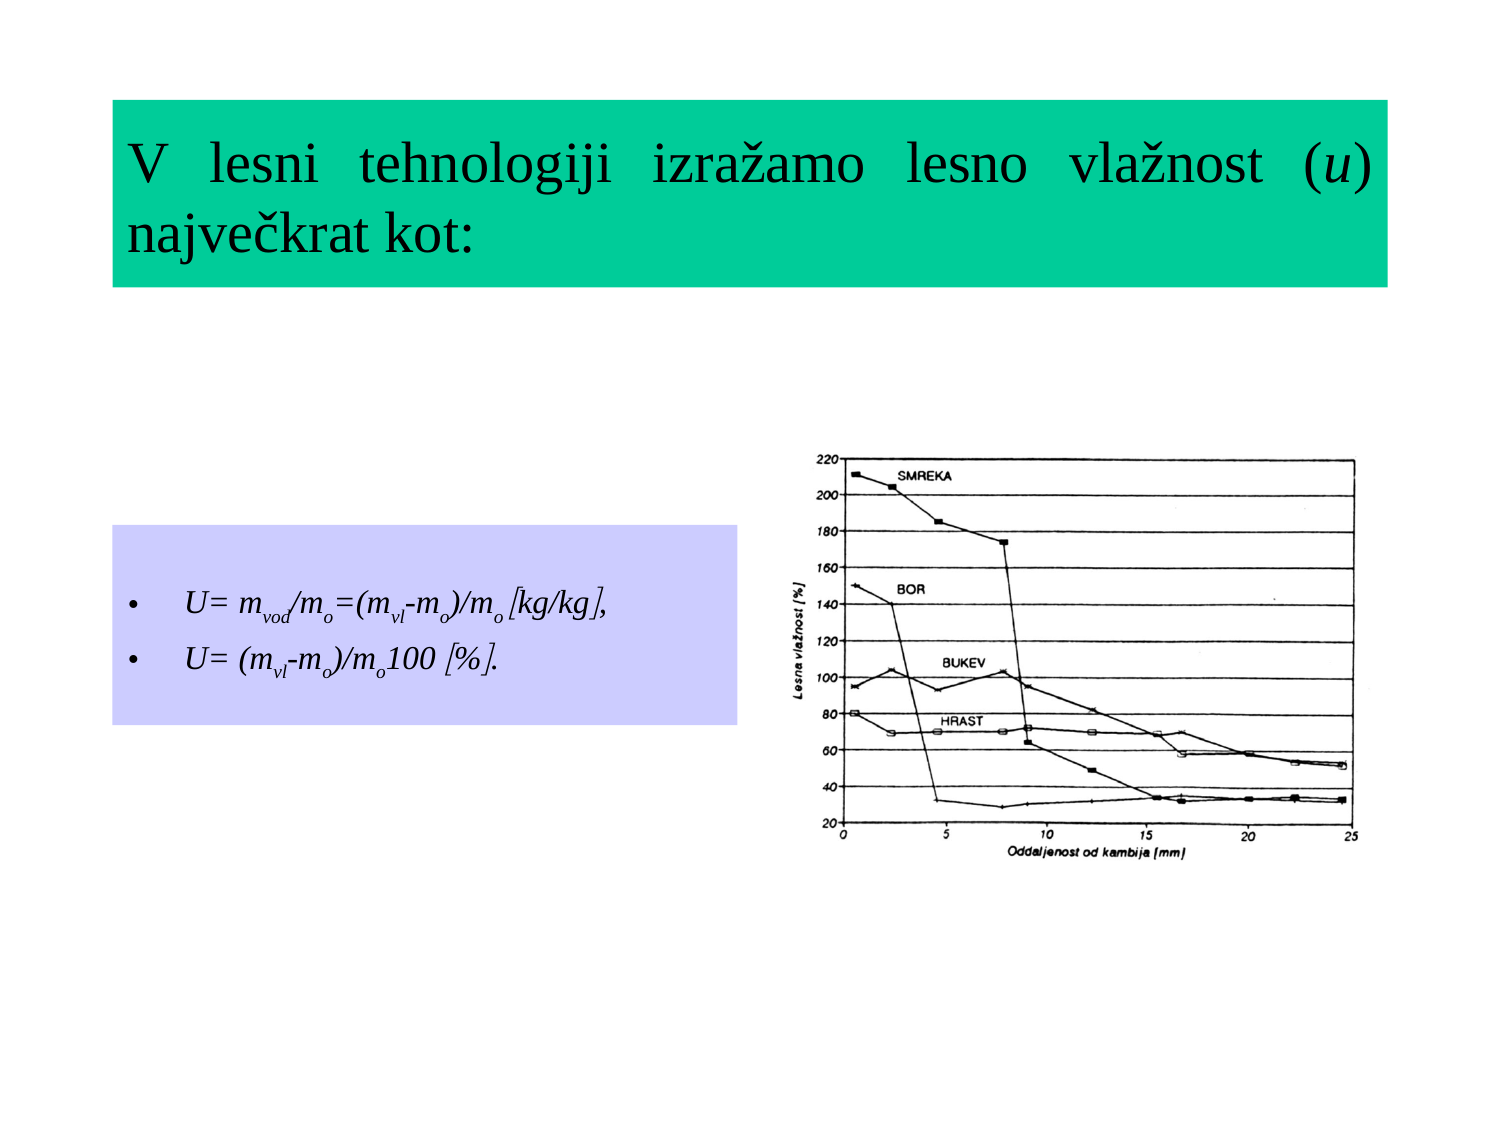

# V lesni tehnologiji izražamo lesno vlažnost (u) največkrat kot:
U= mvod/mo=(mvl-mo)/mo kg/kg,
U= (mvl-mo)/mo100 %.